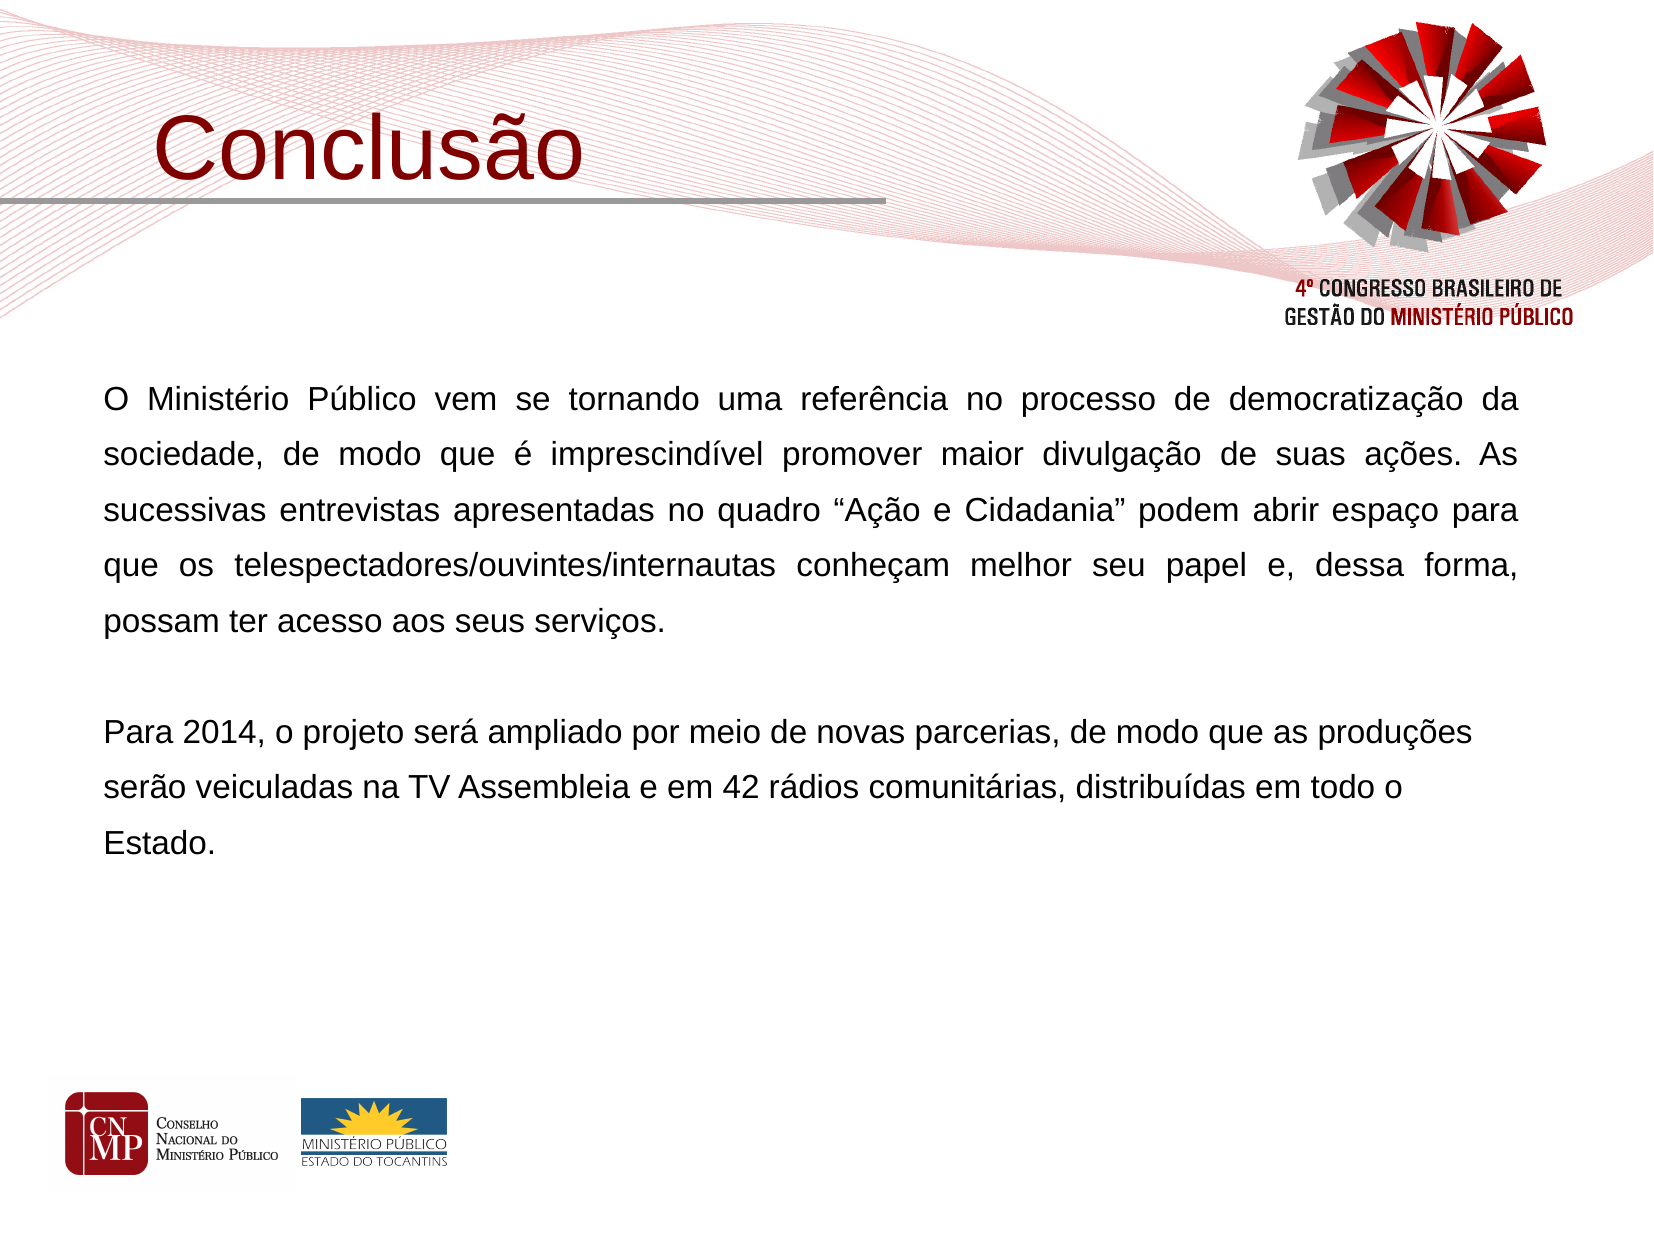

Conclusão
O Ministério Público vem se tornando uma referência no processo de democratização da sociedade, de modo que é imprescindível promover maior divulgação de suas ações. As sucessivas entrevistas apresentadas no quadro “Ação e Cidadania” podem abrir espaço para que os telespectadores/ouvintes/internautas conheçam melhor seu papel e, dessa forma, possam ter acesso aos seus serviços.
Para 2014, o projeto será ampliado por meio de novas parcerias, de modo que as produções serão veiculadas na TV Assembleia e em 42 rádios comunitárias, distribuídas em todo o Estado.